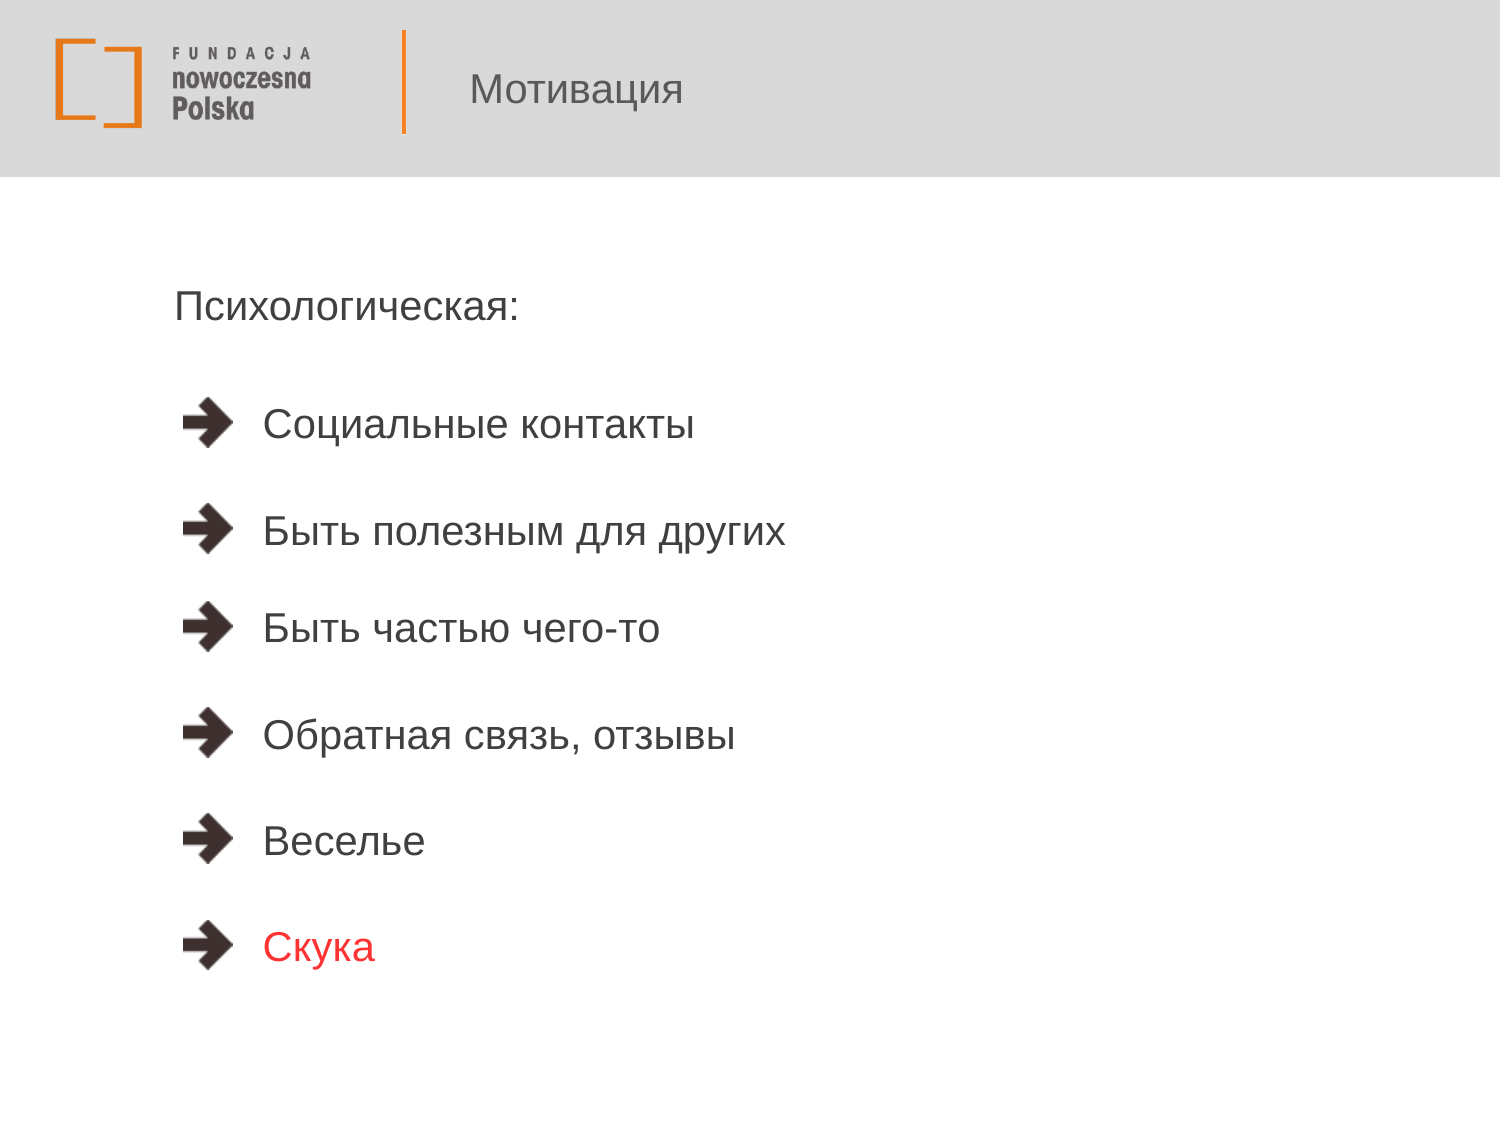

Мотивация
Психологическая:
Социальные контакты
Быть полезным для других
Быть частью чего-то
Обратная связь, отзывы
Веселье
Скука